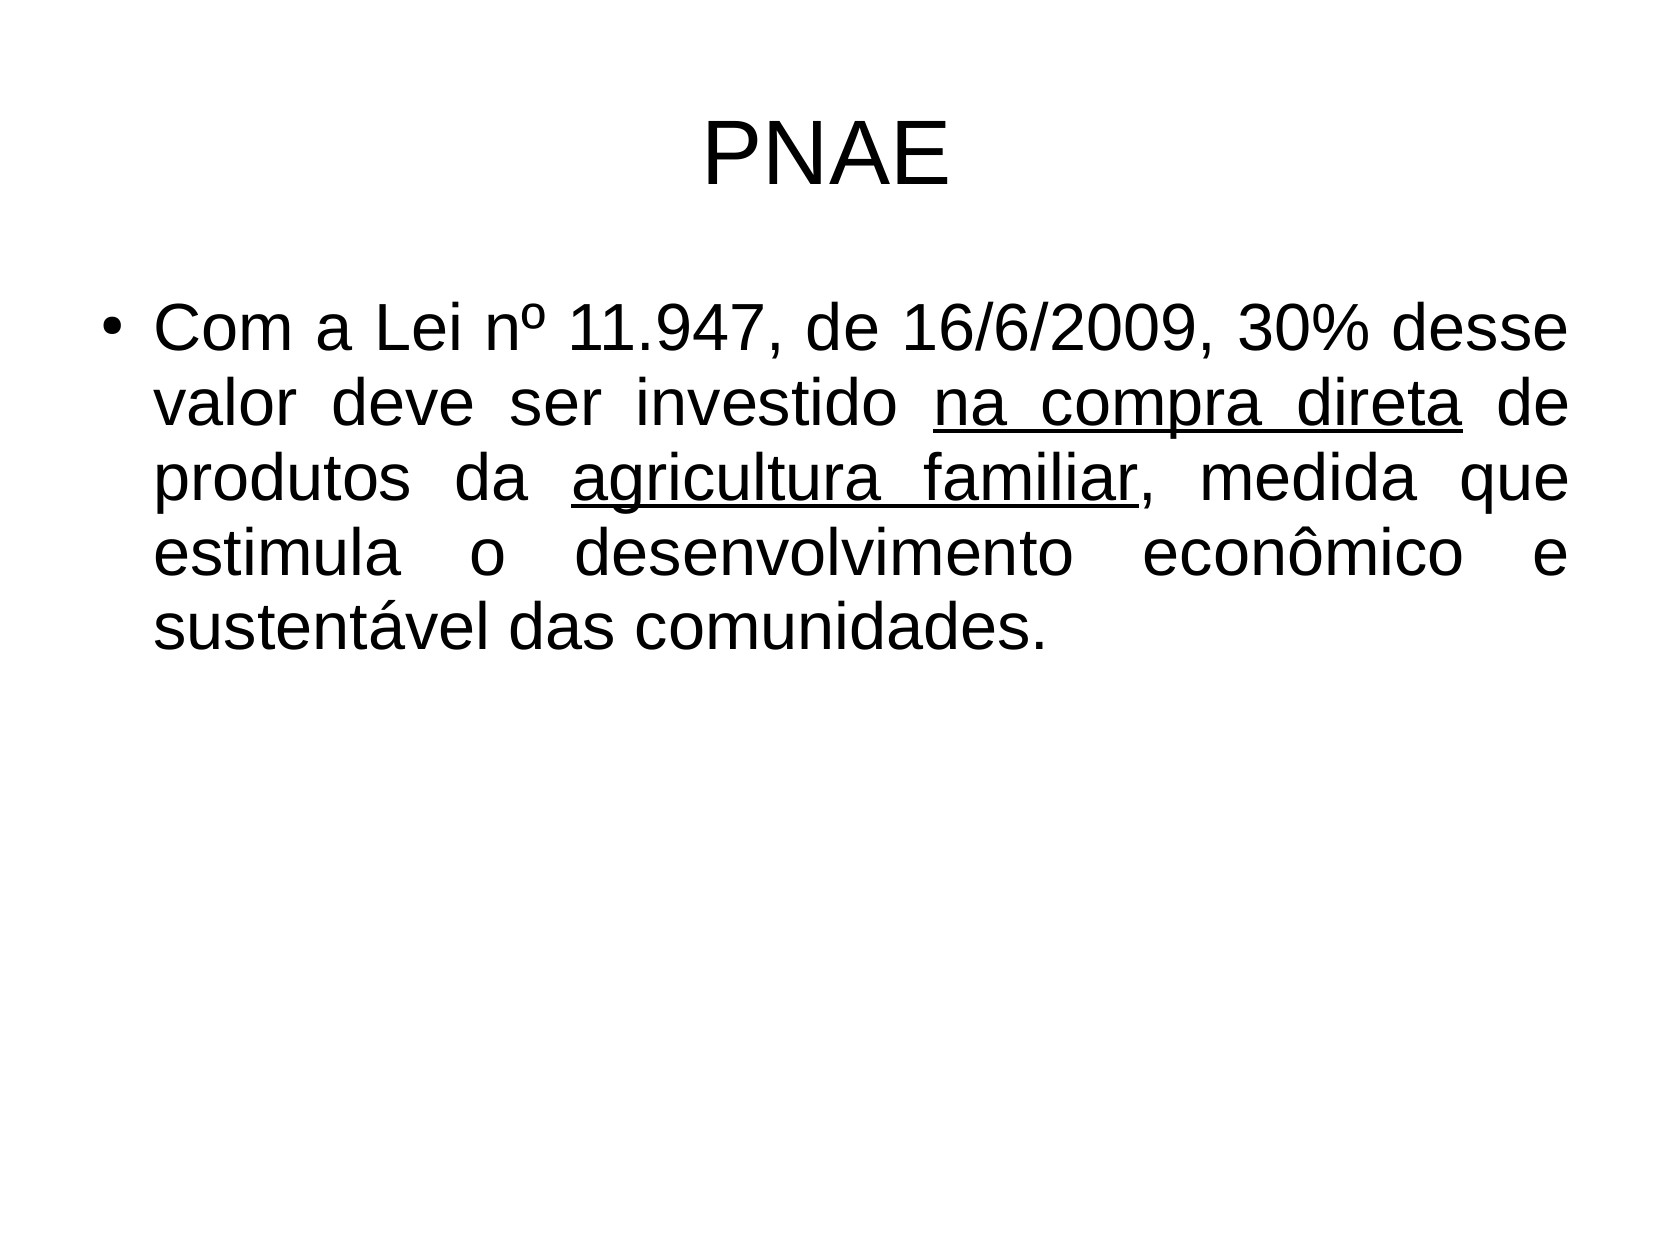

# PNAE
Com a Lei nº 11.947, de 16/6/2009, 30% desse valor deve ser investido na compra direta de produtos da agricultura familiar, medida que estimula o desenvolvimento econômico e sustentável das comunidades.